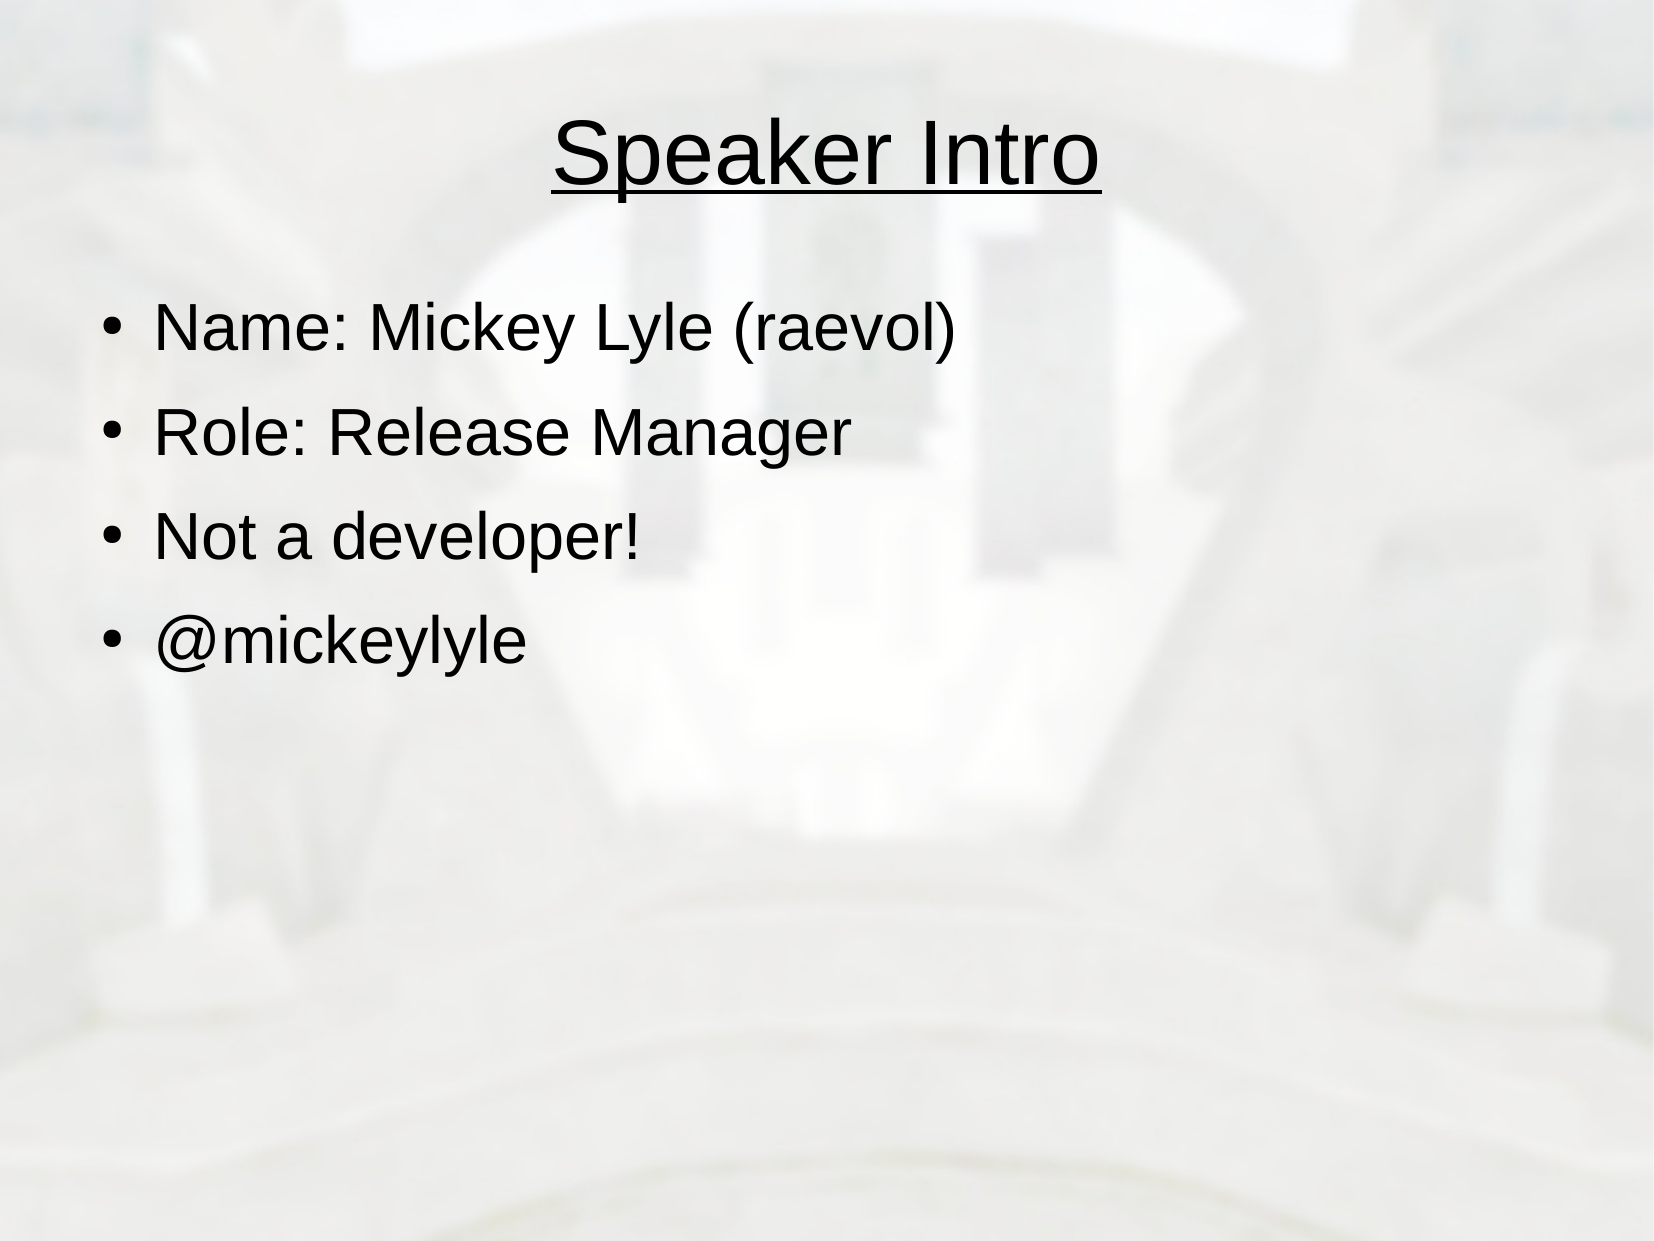

# Speaker Intro
Name: Mickey Lyle (raevol)
Role: Release Manager
Not a developer!
@mickeylyle